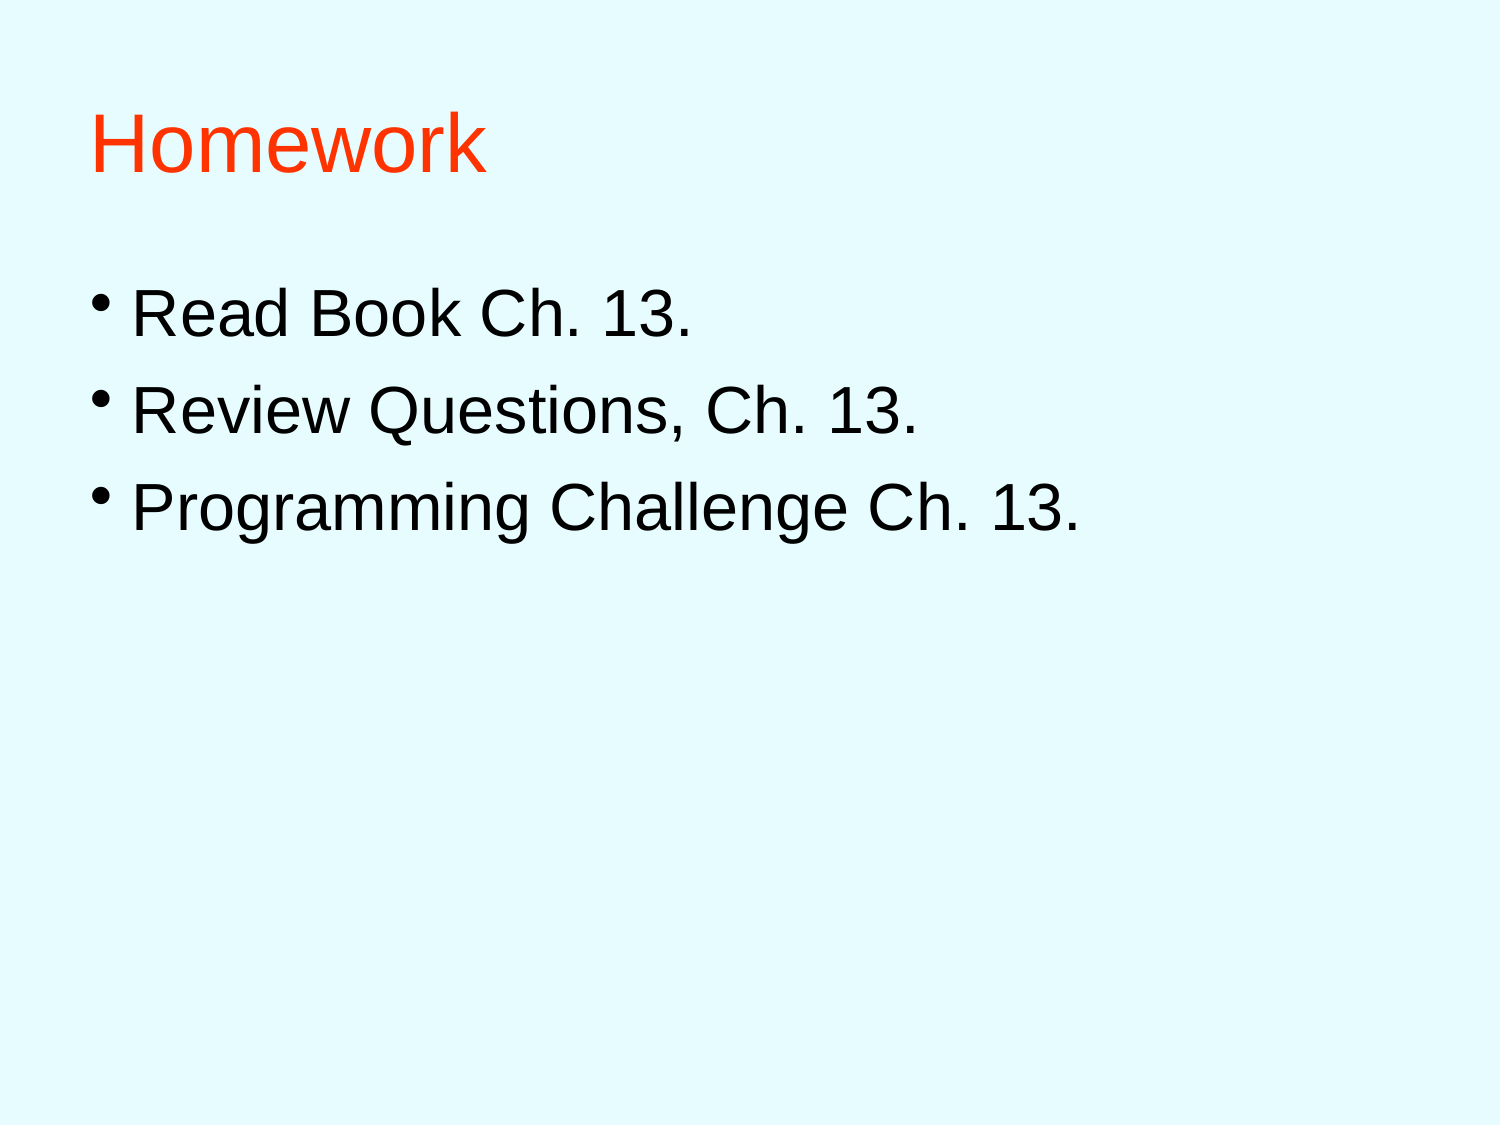

# Homework
 Read Book Ch. 13.
 Review Questions, Ch. 13.
 Programming Challenge Ch. 13.